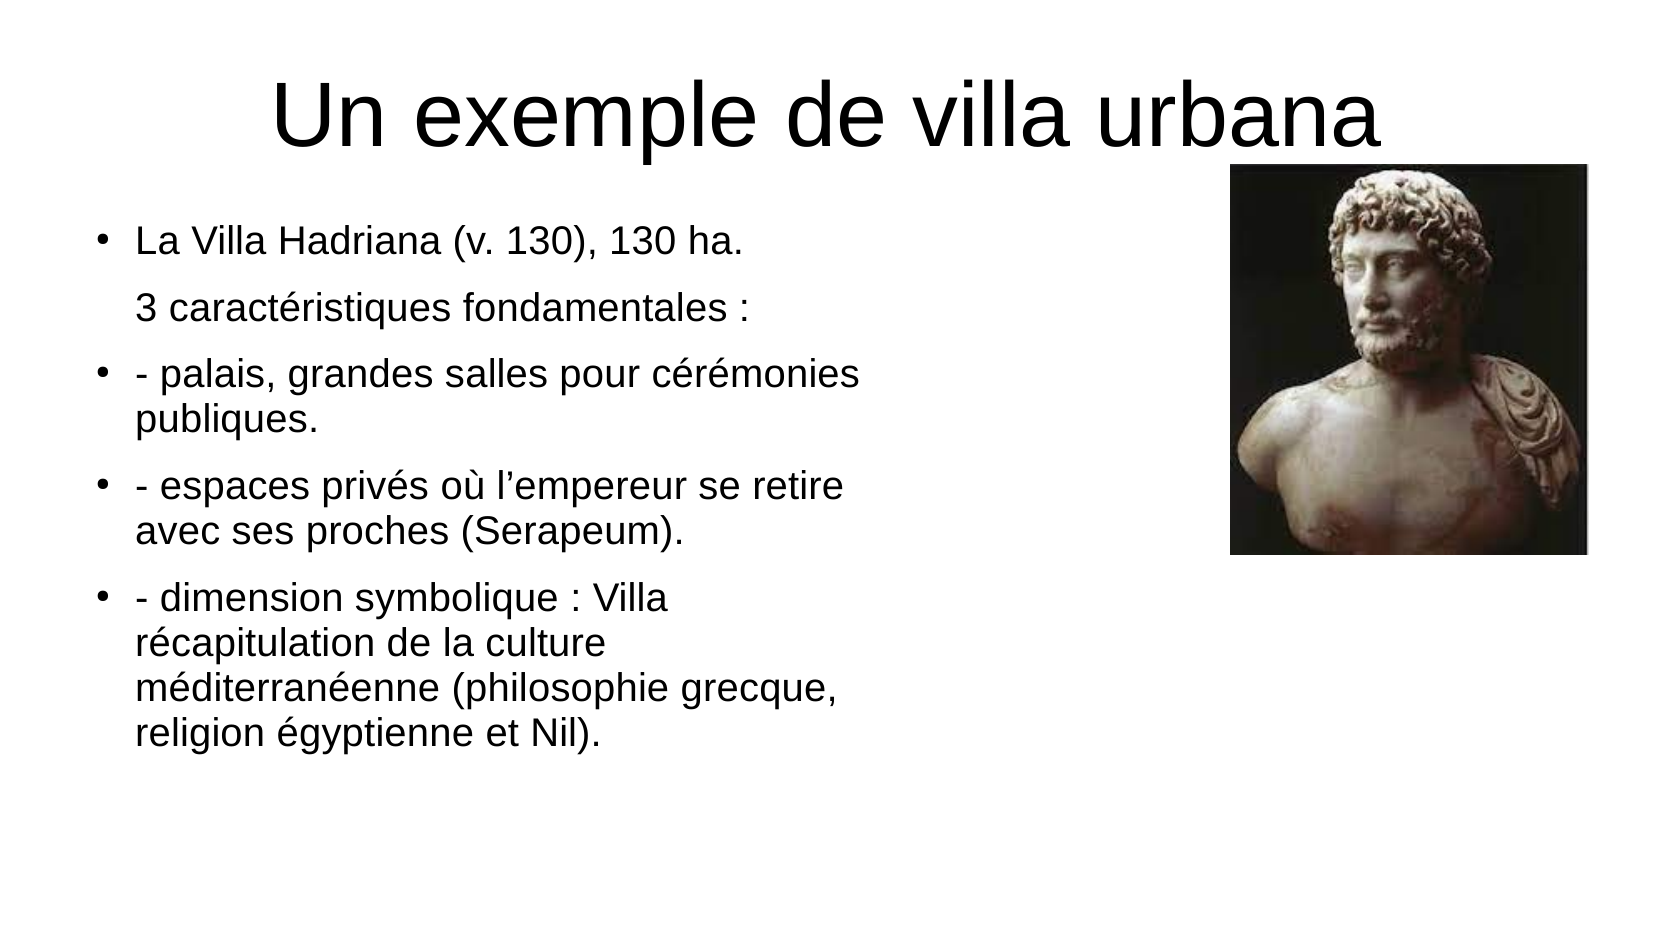

# Un exemple de villa urbana
La Villa Hadriana (v. 130), 130 ha.
3 caractéristiques fondamentales :
- palais, grandes salles pour cérémonies publiques.
- espaces privés où l’empereur se retire avec ses proches (Serapeum).
- dimension symbolique : Villa récapitulation de la culture méditerranéenne (philosophie grecque, religion égyptienne et Nil).